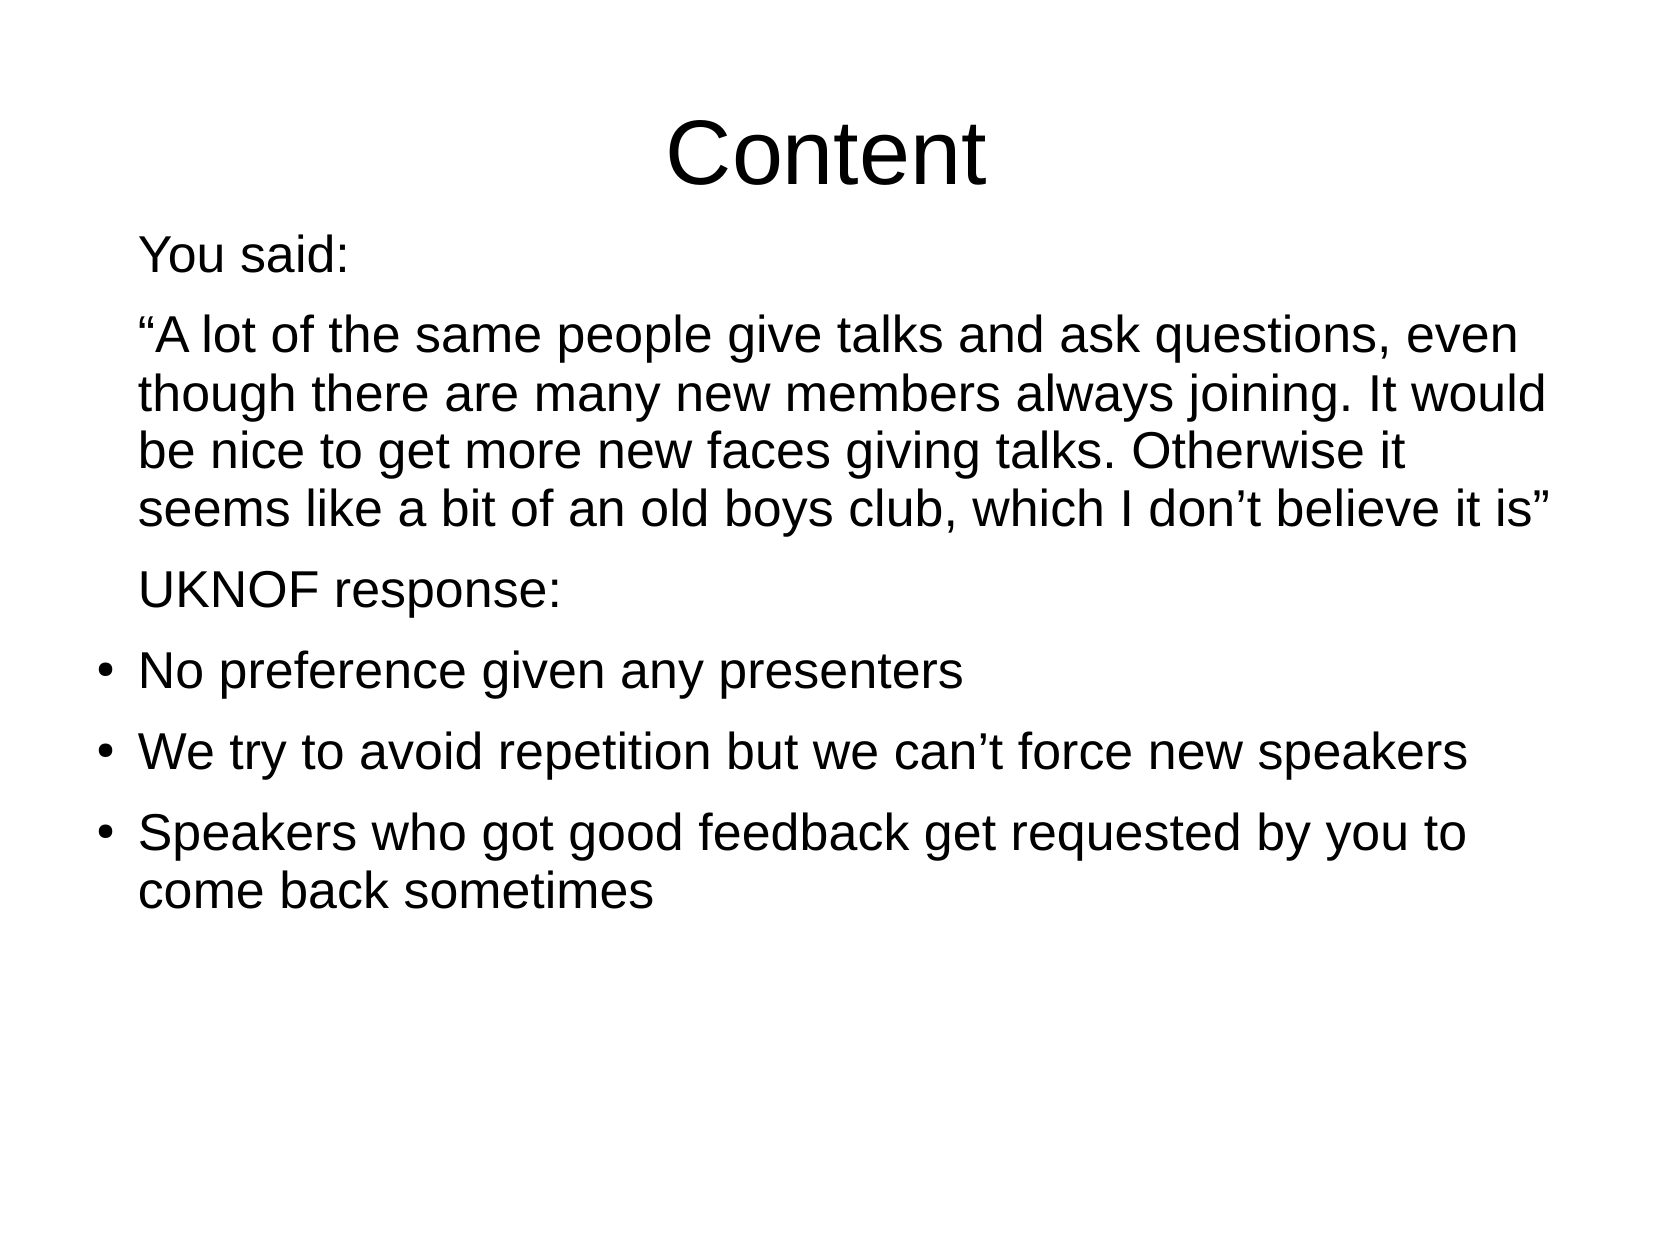

# Content
You said:
“A lot of the same people give talks and ask questions, even though there are many new members always joining. It would be nice to get more new faces giving talks. Otherwise it seems like a bit of an old boys club, which I don’t believe it is”
UKNOF response:
No preference given any presenters
We try to avoid repetition but we can’t force new speakers
Speakers who got good feedback get requested by you to come back sometimes